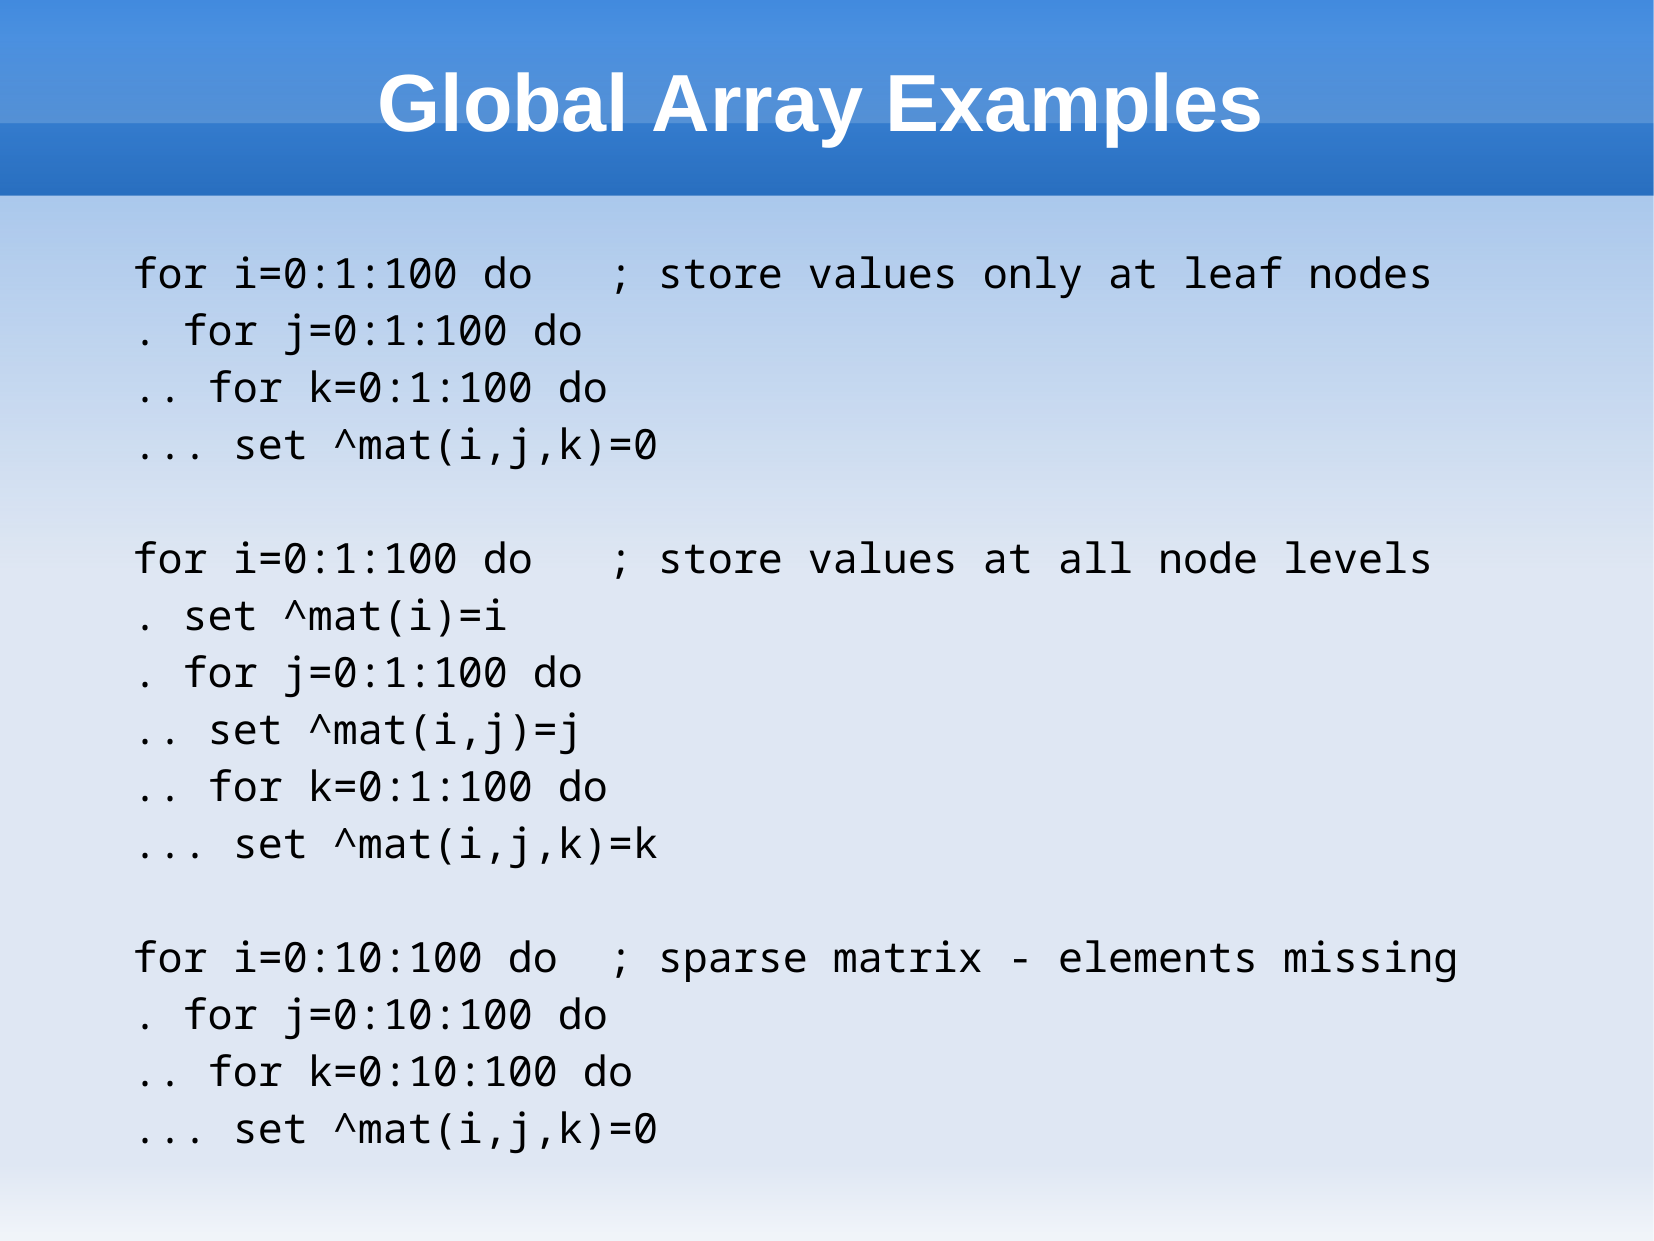

# Global Array Examples
 for i=0:1:100 do	; store values only at leaf nodes
 . for j=0:1:100 do
 .. for k=0:1:100 do
 ... set ^mat(i,j,k)=0
 for i=0:1:100 do 	; store values at all node levels
 . set ^mat(i)=i
 . for j=0:1:100 do
 .. set ^mat(i,j)=j
 .. for k=0:1:100 do
 ... set ^mat(i,j,k)=k
 for i=0:10:100 do	; sparse matrix - elements missing
 . for j=0:10:100 do
 .. for k=0:10:100 do
 ... set ^mat(i,j,k)=0